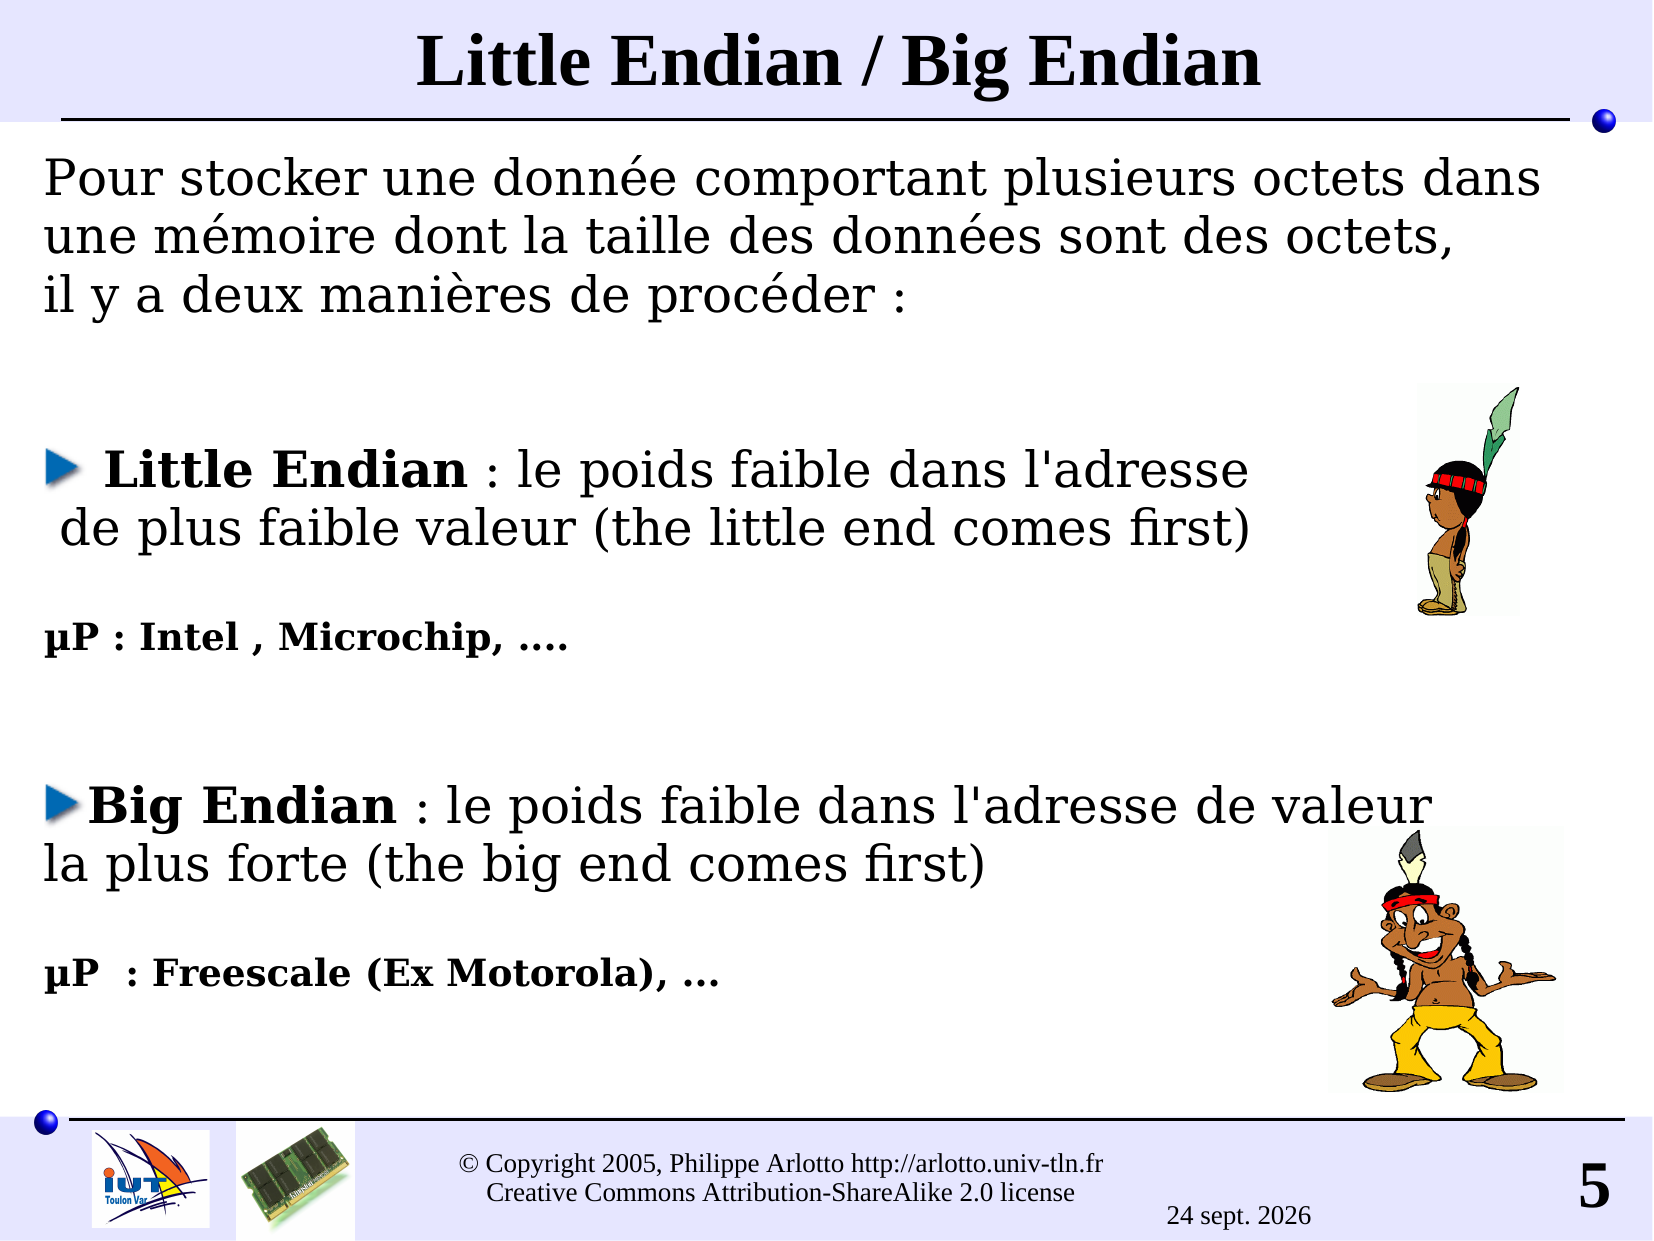

# Little Endian / Big Endian
Pour stocker une donnée comportant plusieurs octets dans
une mémoire dont la taille des données sont des octets,
il y a deux manières de procéder :
 Little Endian : le poids faible dans l'adresse
 de plus faible valeur (the little end comes first)
µP : Intel , Microchip, ....
Big Endian : le poids faible dans l'adresse de valeur
la plus forte (the big end comes first)
µP : Freescale (Ex Motorola), ...